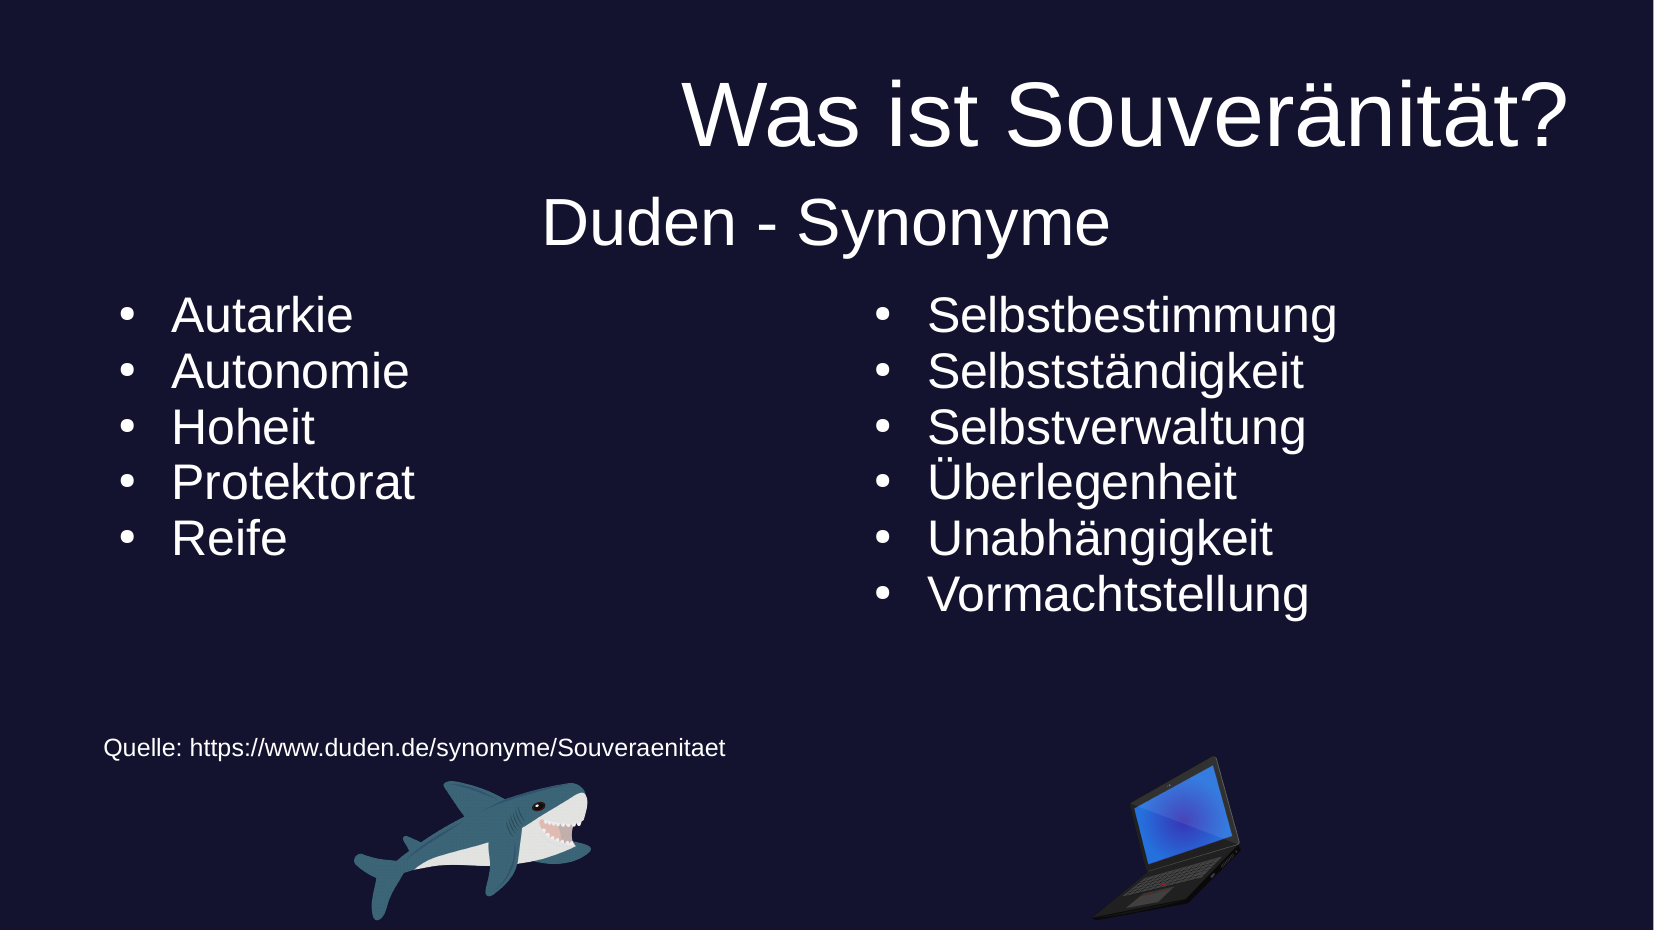

# Was ist Souveränität?
Duden - Synonyme
Autarkie
Autonomie
Hoheit
Protektorat
Reife
Selbstbestimmung
Selbstständigkeit
Selbstverwaltung
Überlegenheit
Unabhängigkeit
Vormachtstellung
Quelle: https://www.duden.de/synonyme/Souveraenitaet